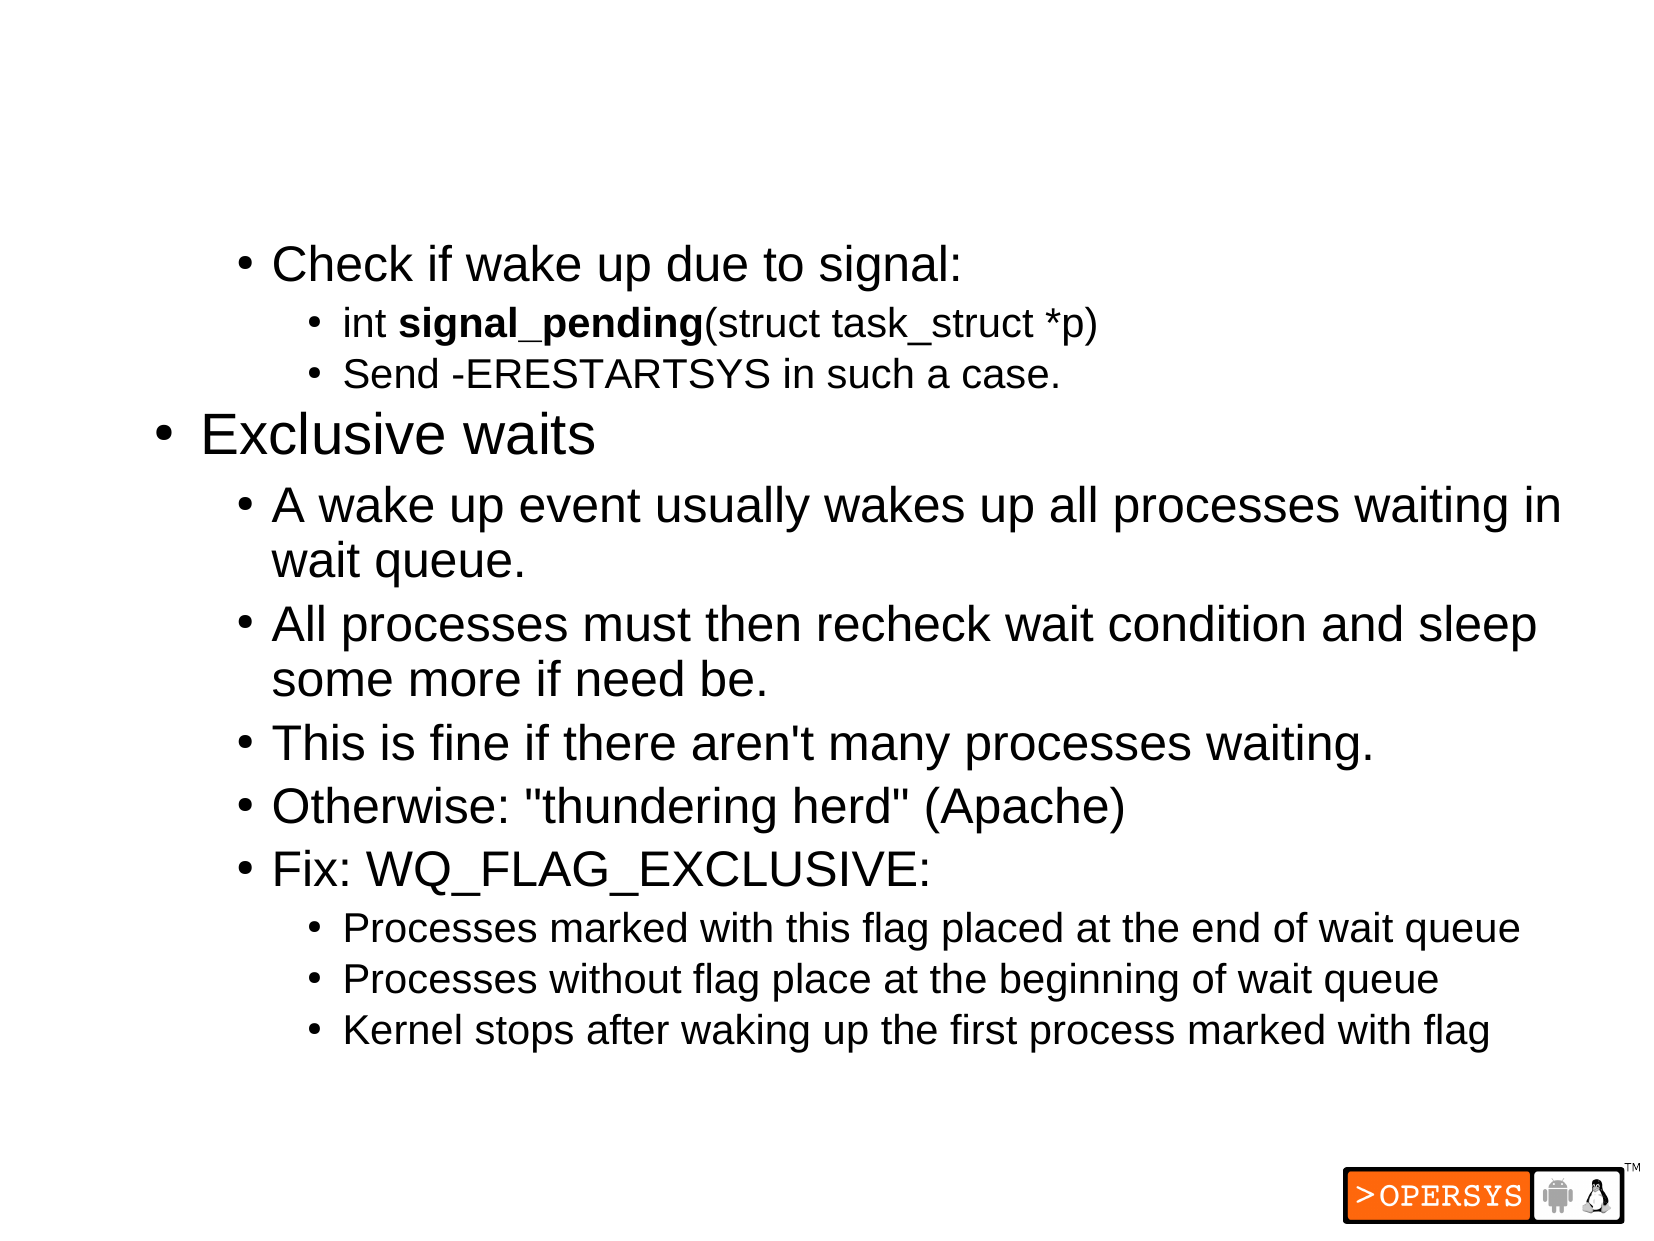

# Check if wake up due to signal:
int signal_pending(struct task_struct *p)
Send -ERESTARTSYS in such a case.
Exclusive waits
A wake up event usually wakes up all processes waiting in wait queue.
All processes must then recheck wait condition and sleep some more if need be.
This is fine if there aren't many processes waiting.
Otherwise: "thundering herd" (Apache)
Fix: WQ_FLAG_EXCLUSIVE:
Processes marked with this flag placed at the end of wait queue
Processes without flag place at the beginning of wait queue
Kernel stops after waking up the first process marked with flag